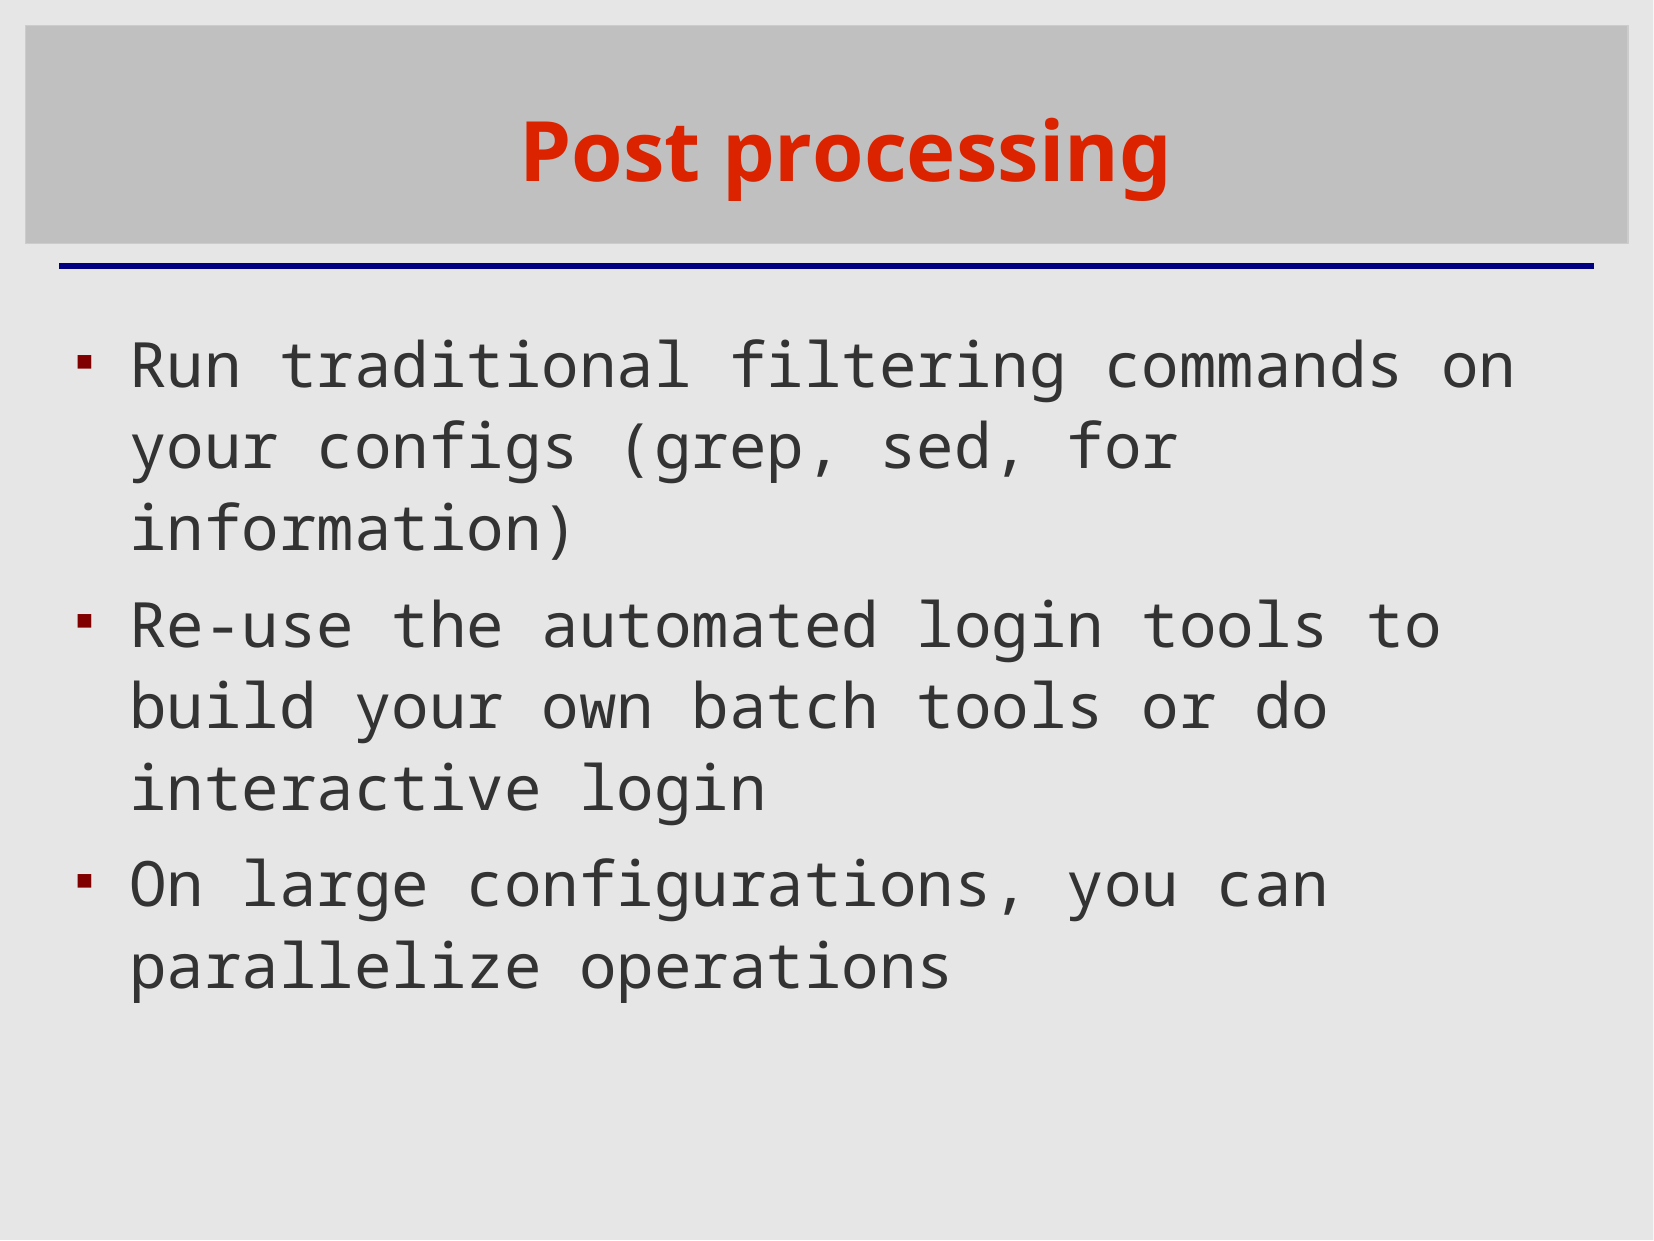

# Post processing
Run traditional filtering commands on your configs (grep, sed, for information)
Re-use the automated login tools to build your own batch tools or do interactive login
On large configurations, you can parallelize operations